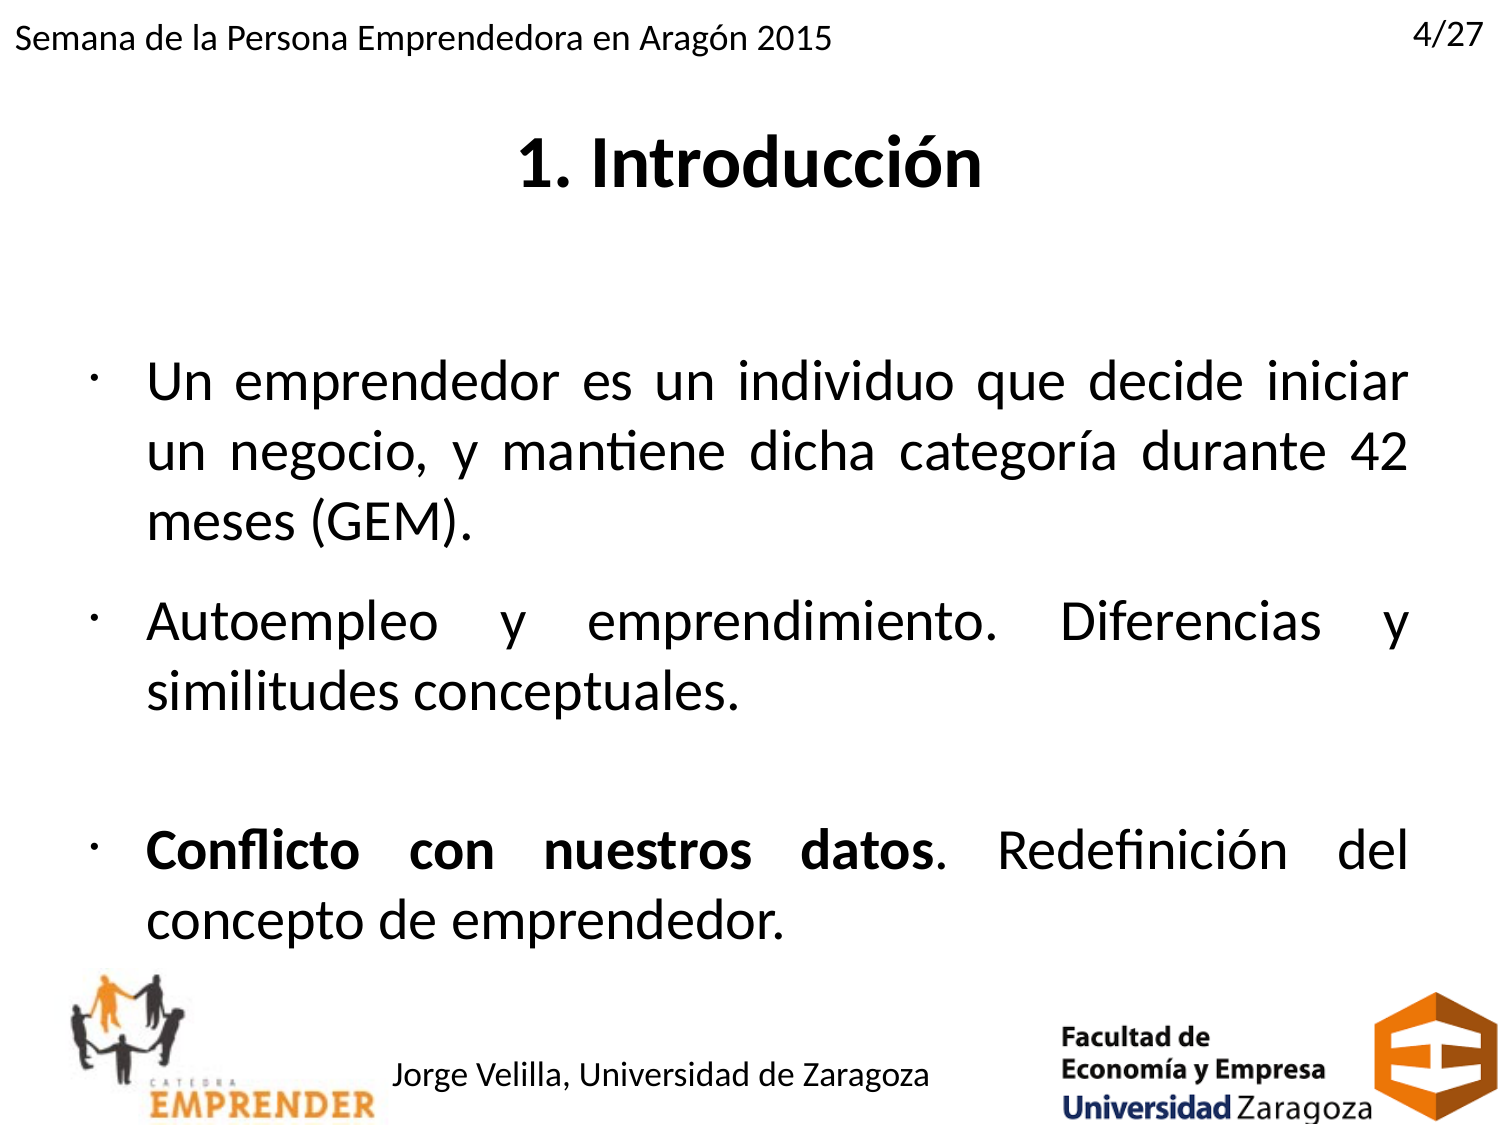

Semana de la Persona Emprendedora en Aragón 2015
# 1. Introducción
Un emprendedor es un individuo que decide iniciar un negocio, y mantiene dicha categoría durante 42 meses (GEM).
Autoempleo y emprendimiento. Diferencias y similitudes conceptuales.
Conflicto con nuestros datos. Redefinición del concepto de emprendedor.
Jorge Velilla, Universidad de Zaragoza